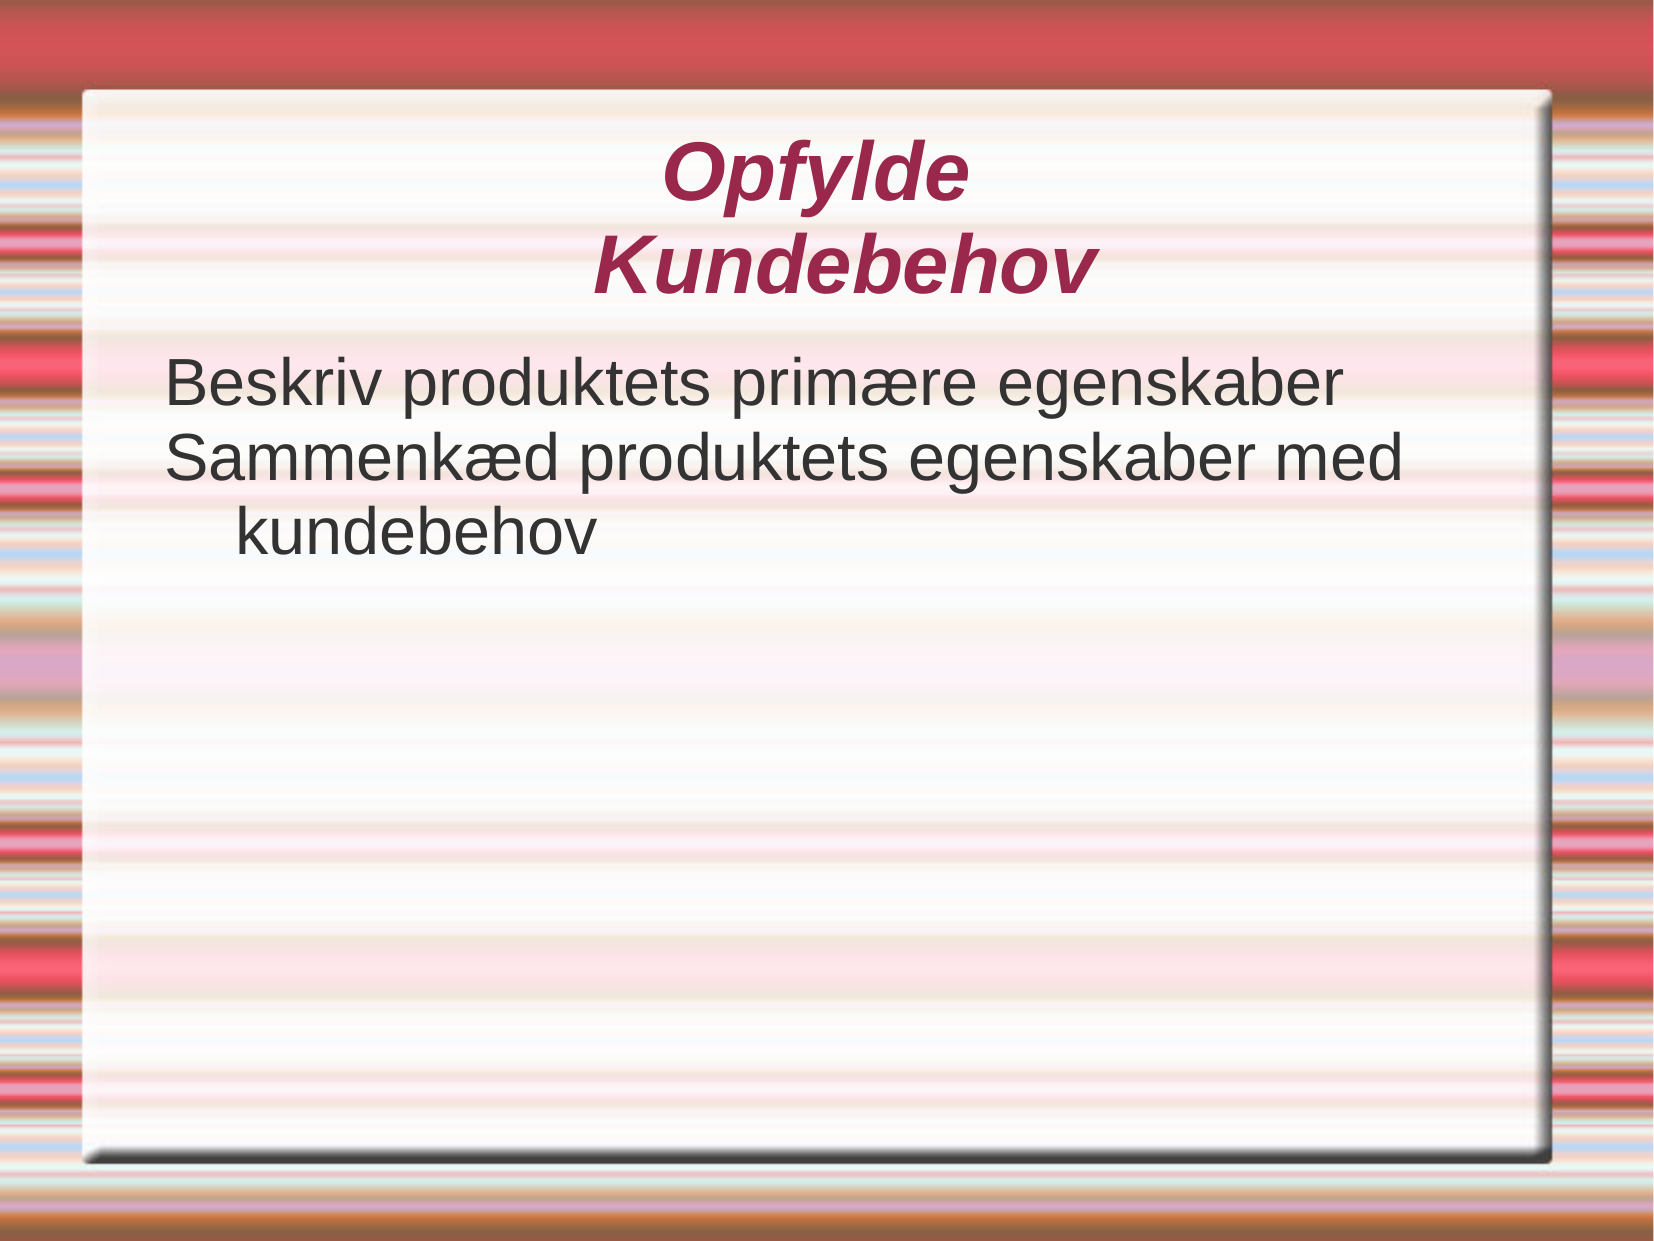

# Opfylde Kundebehov
Beskriv produktets primære egenskaber
Sammenkæd produktets egenskaber med kundebehov